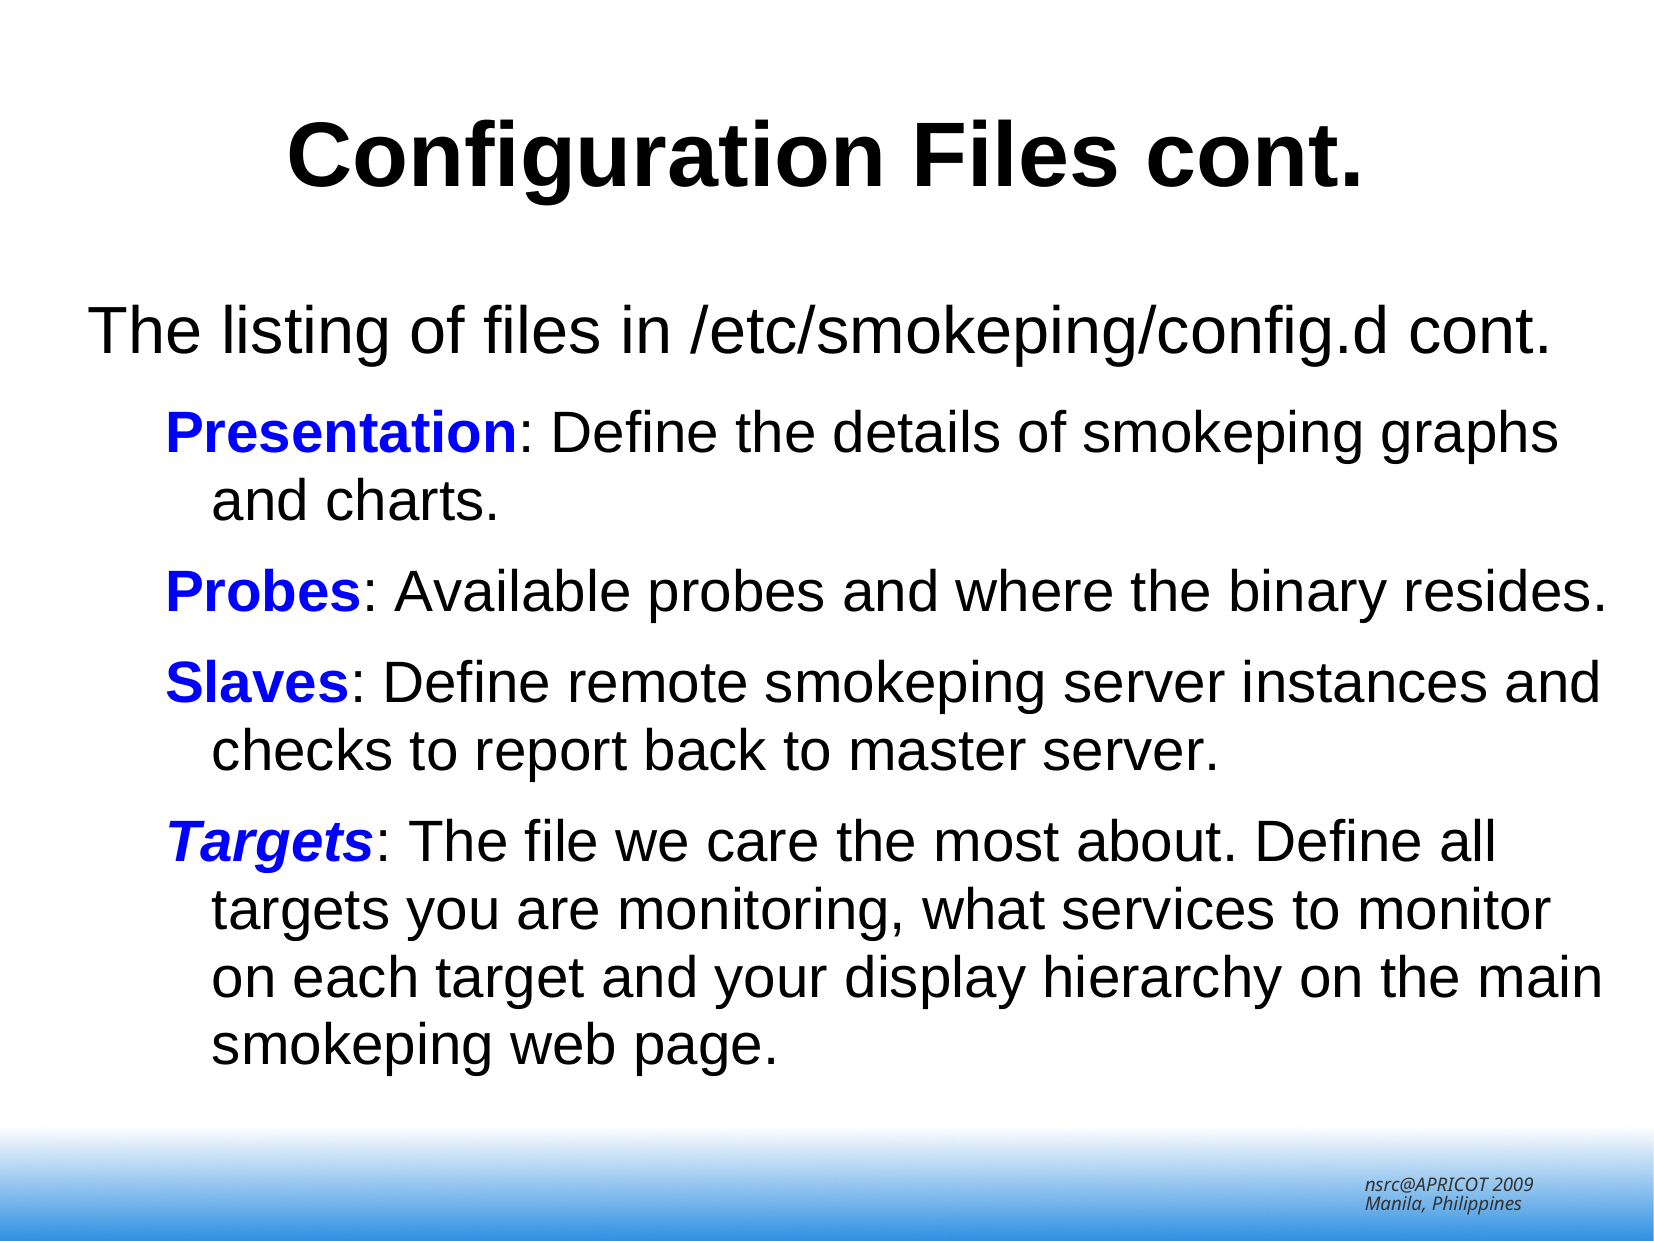

# Configuration Files cont.
The listing of files in /etc/smokeping/config.d cont.
Presentation: Define the details of smokeping graphs and charts.
Probes: Available probes and where the binary resides.
Slaves: Define remote smokeping server instances and checks to report back to master server.
Targets: The file we care the most about. Define all targets you are monitoring, what services to monitor on each target and your display hierarchy on the main smokeping web page.